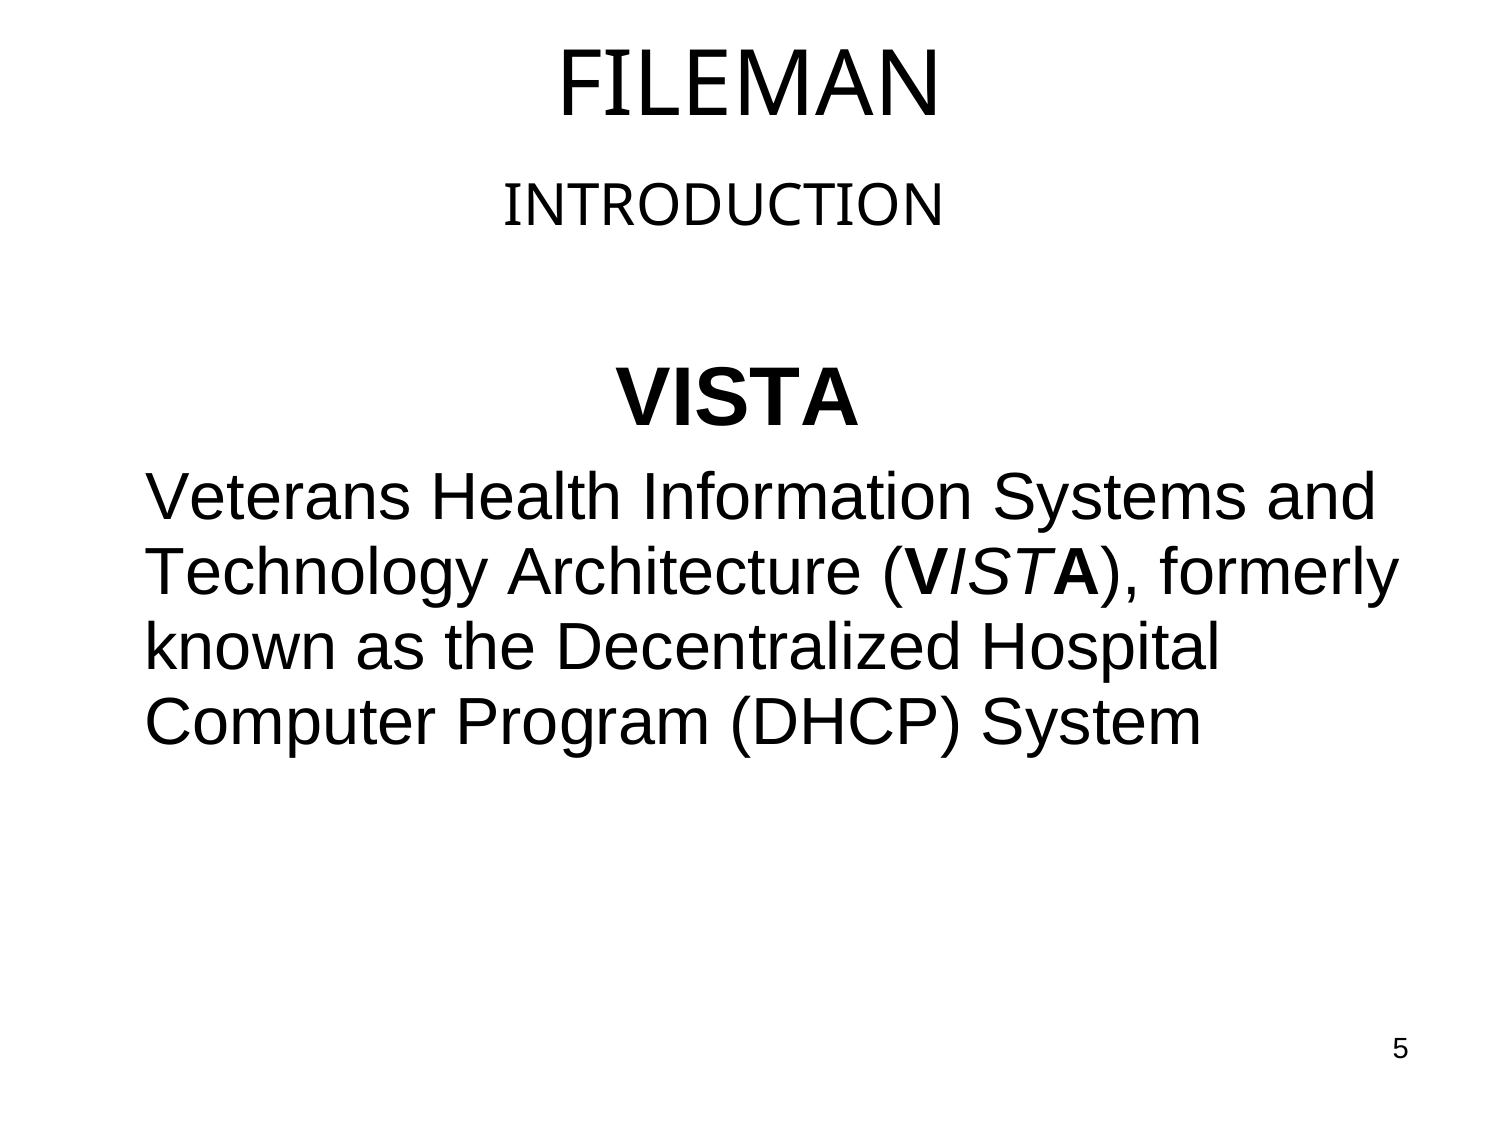

# FILEMAN INTRODUCTION
VISTA
 Veterans Health Information Systems and Technology Architecture (VISTA), formerly known as the Decentralized Hospital Computer Program (DHCP) System
5